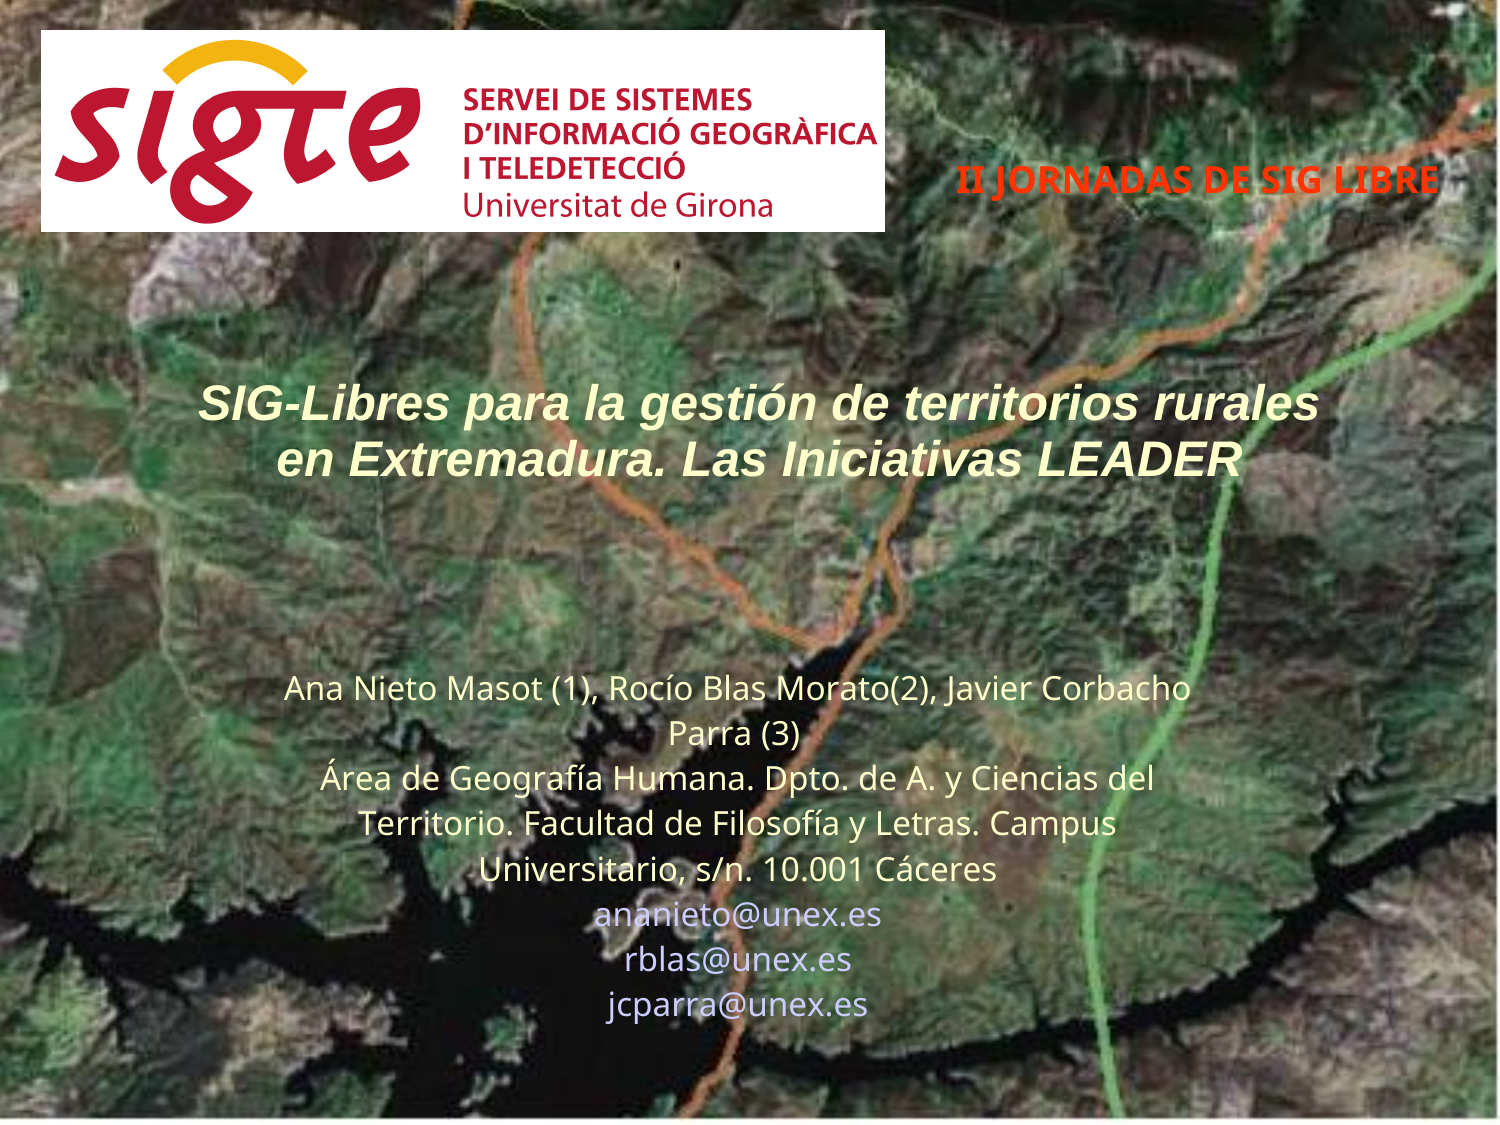

II JORNADAS DE SIG LIBRE
#
SIG-Libres para la gestión de territorios rurales en Extremadura. Las Iniciativas LEADER
Ana Nieto Masot (1), Rocío Blas Morato(2), Javier Corbacho Parra (3)
Área de Geografía Humana. Dpto. de A. y Ciencias del Territorio. Facultad de Filosofía y Letras. Campus Universitario, s/n. 10.001 Cáceres
ananieto@unex.es
rblas@unex.es
jcparra@unex.es